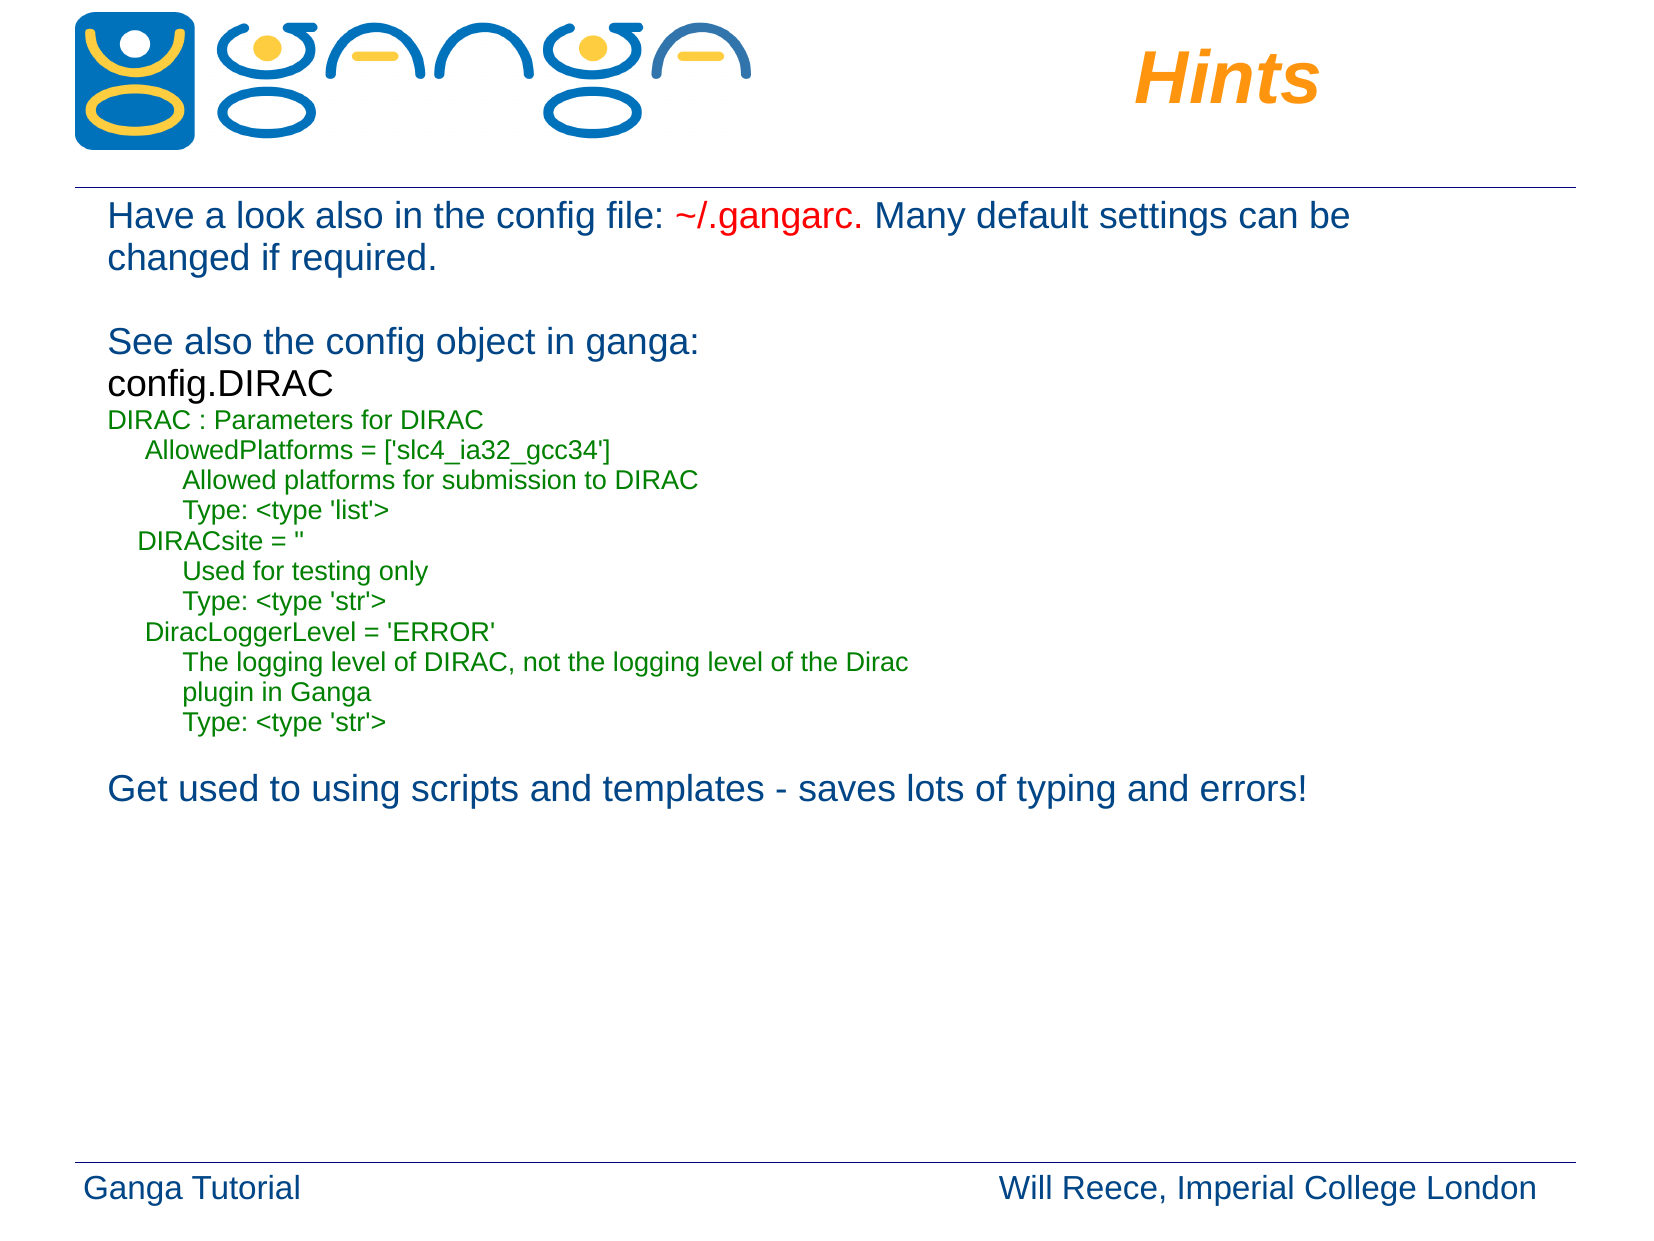

# Hints
Have a look also in the config file: ~/.gangarc. Many default settings can be
changed if required.
See also the config object in ganga:
config.DIRAC
DIRAC : Parameters for DIRAC
 AllowedPlatforms = ['slc4_ia32_gcc34']
 Allowed platforms for submission to DIRAC
 Type: <type 'list'>
 DIRACsite = ''
 Used for testing only
 Type: <type 'str'>
 DiracLoggerLevel = 'ERROR'
 The logging level of DIRAC, not the logging level of the Dirac
 plugin in Ganga
 Type: <type 'str'>
Get used to using scripts and templates - saves lots of typing and errors!
Ganga Tutorial
Will Reece, Imperial College London